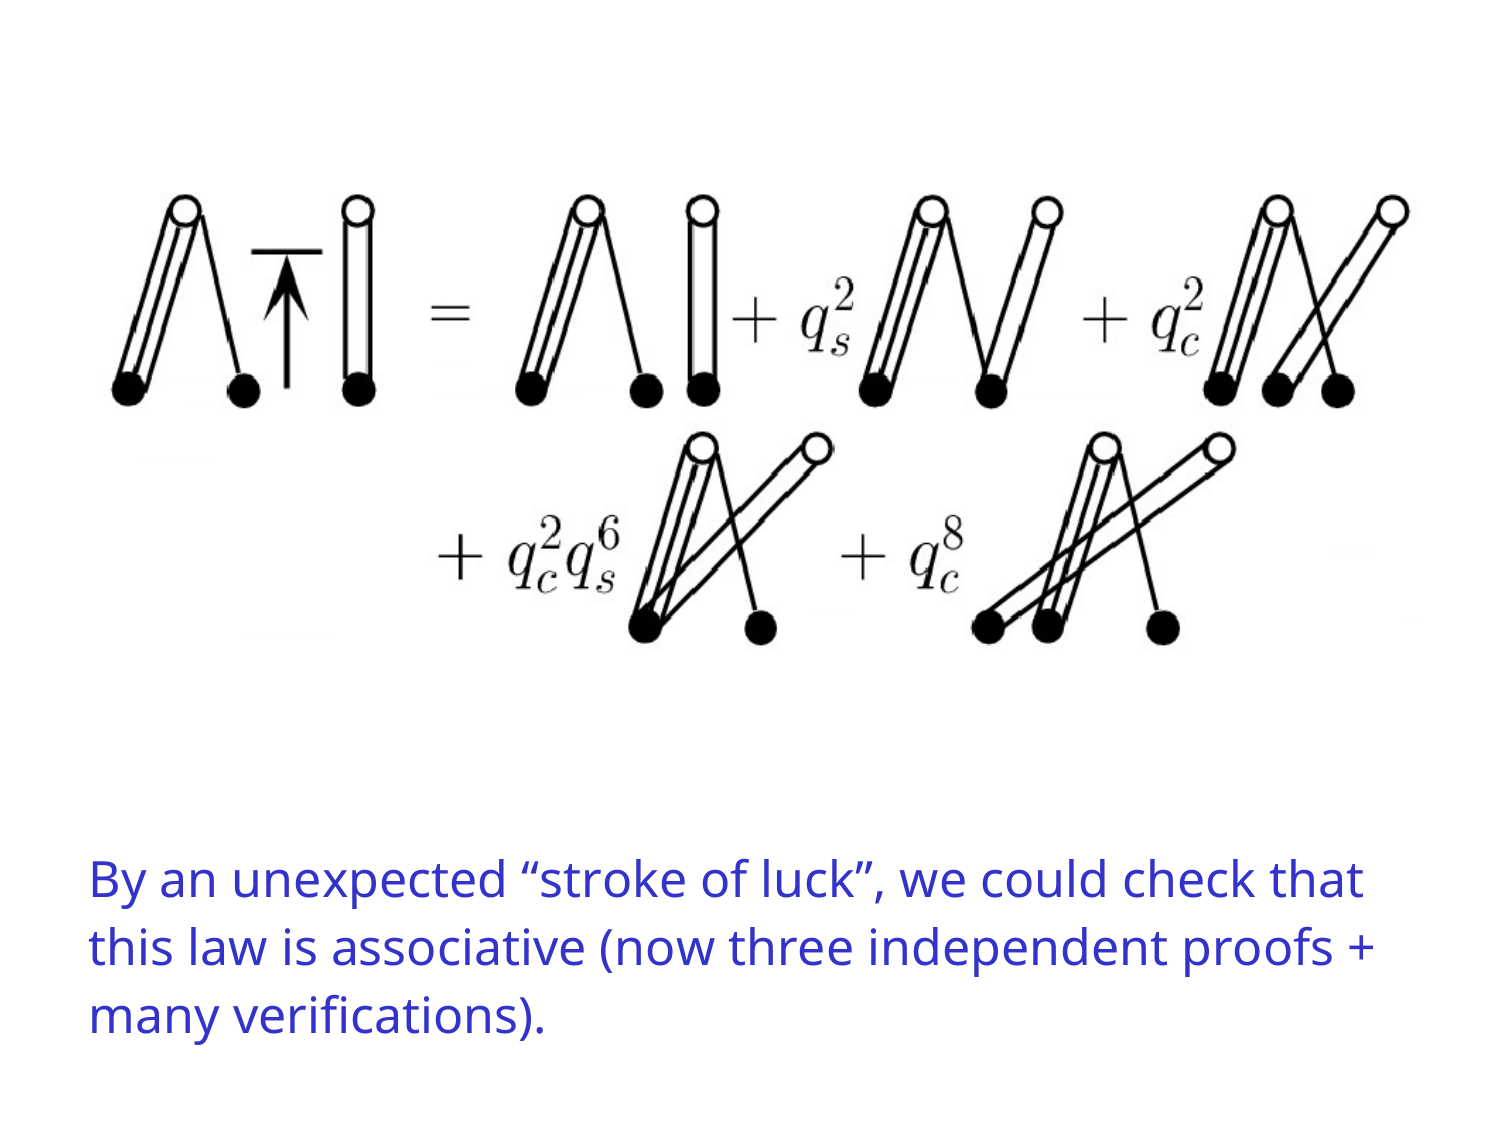

By an unexpected “stroke of luck”, we could check that this law is associative (now three independent proofs + many verifications).